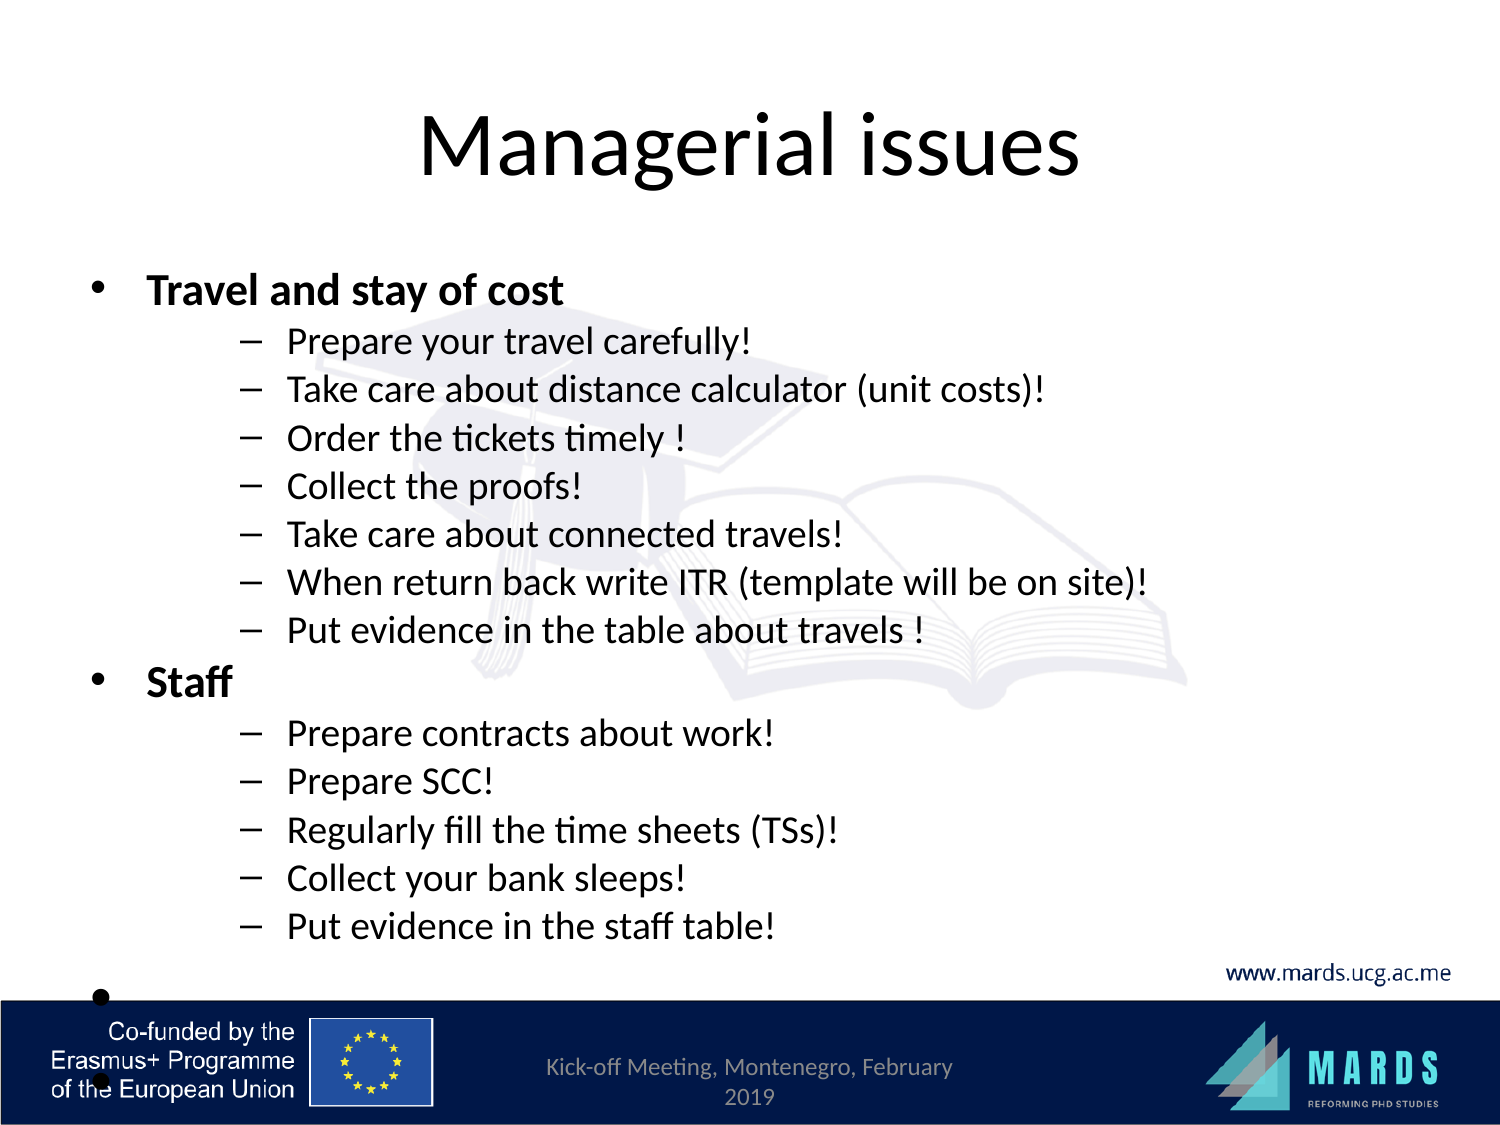

# Managerial issues
Travel and stay of cost
Prepare your travel carefully!
Take care about distance calculator (unit costs)!
Order the tickets timely !
Collect the proofs!
Take care about connected travels!
When return back write ITR (template will be on site)!
Put evidence in the table about travels !
Staff
Prepare contracts about work!
Prepare SCC!
Regularly fill the time sheets (TSs)!
Collect your bank sleeps!
Put evidence in the staff table!
Kick-off Meeting, Montenegro, February 2019